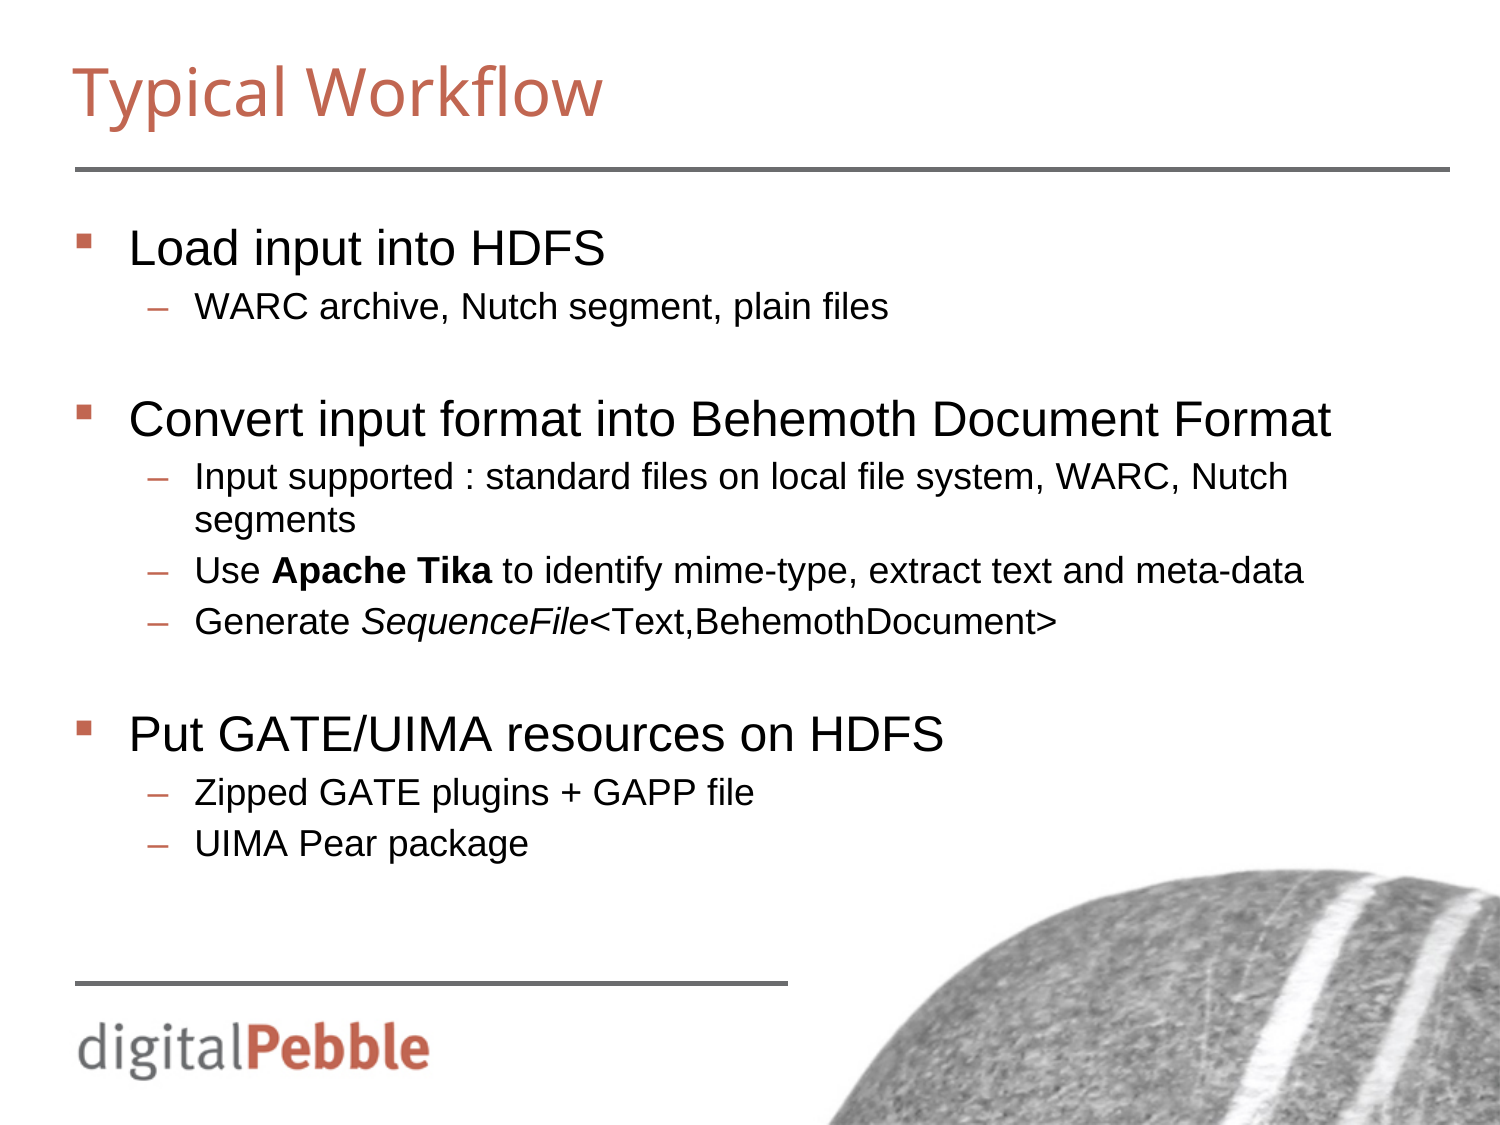

# Typical Workflow
Load input into HDFS
WARC archive, Nutch segment, plain files
Convert input format into Behemoth Document Format
Input supported : standard files on local file system, WARC, Nutch segments
Use Apache Tika to identify mime-type, extract text and meta-data
Generate SequenceFile<Text,BehemothDocument>
Put GATE/UIMA resources on HDFS
Zipped GATE plugins + GAPP file
UIMA Pear package